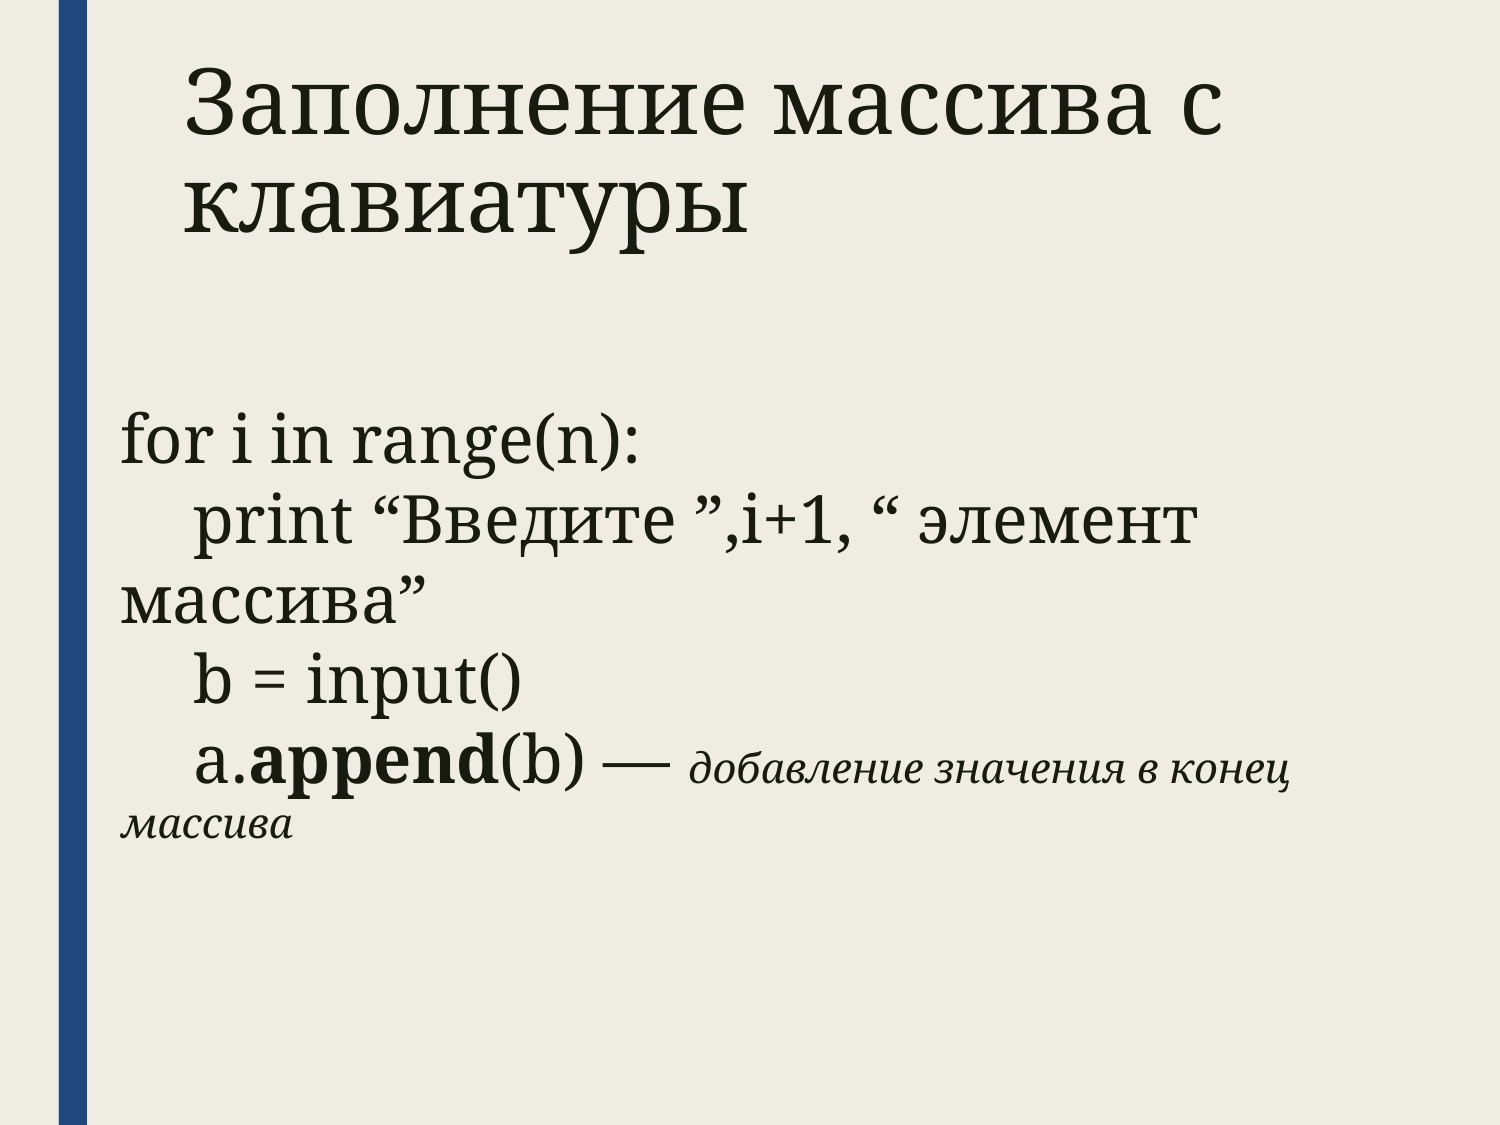

Заполнение массива с клавиатуры
for i in range(n):
	print “Введите ”,i+1, “ элемент массива”
	b = input()
	a.append(b) — добавление значения в конец массива